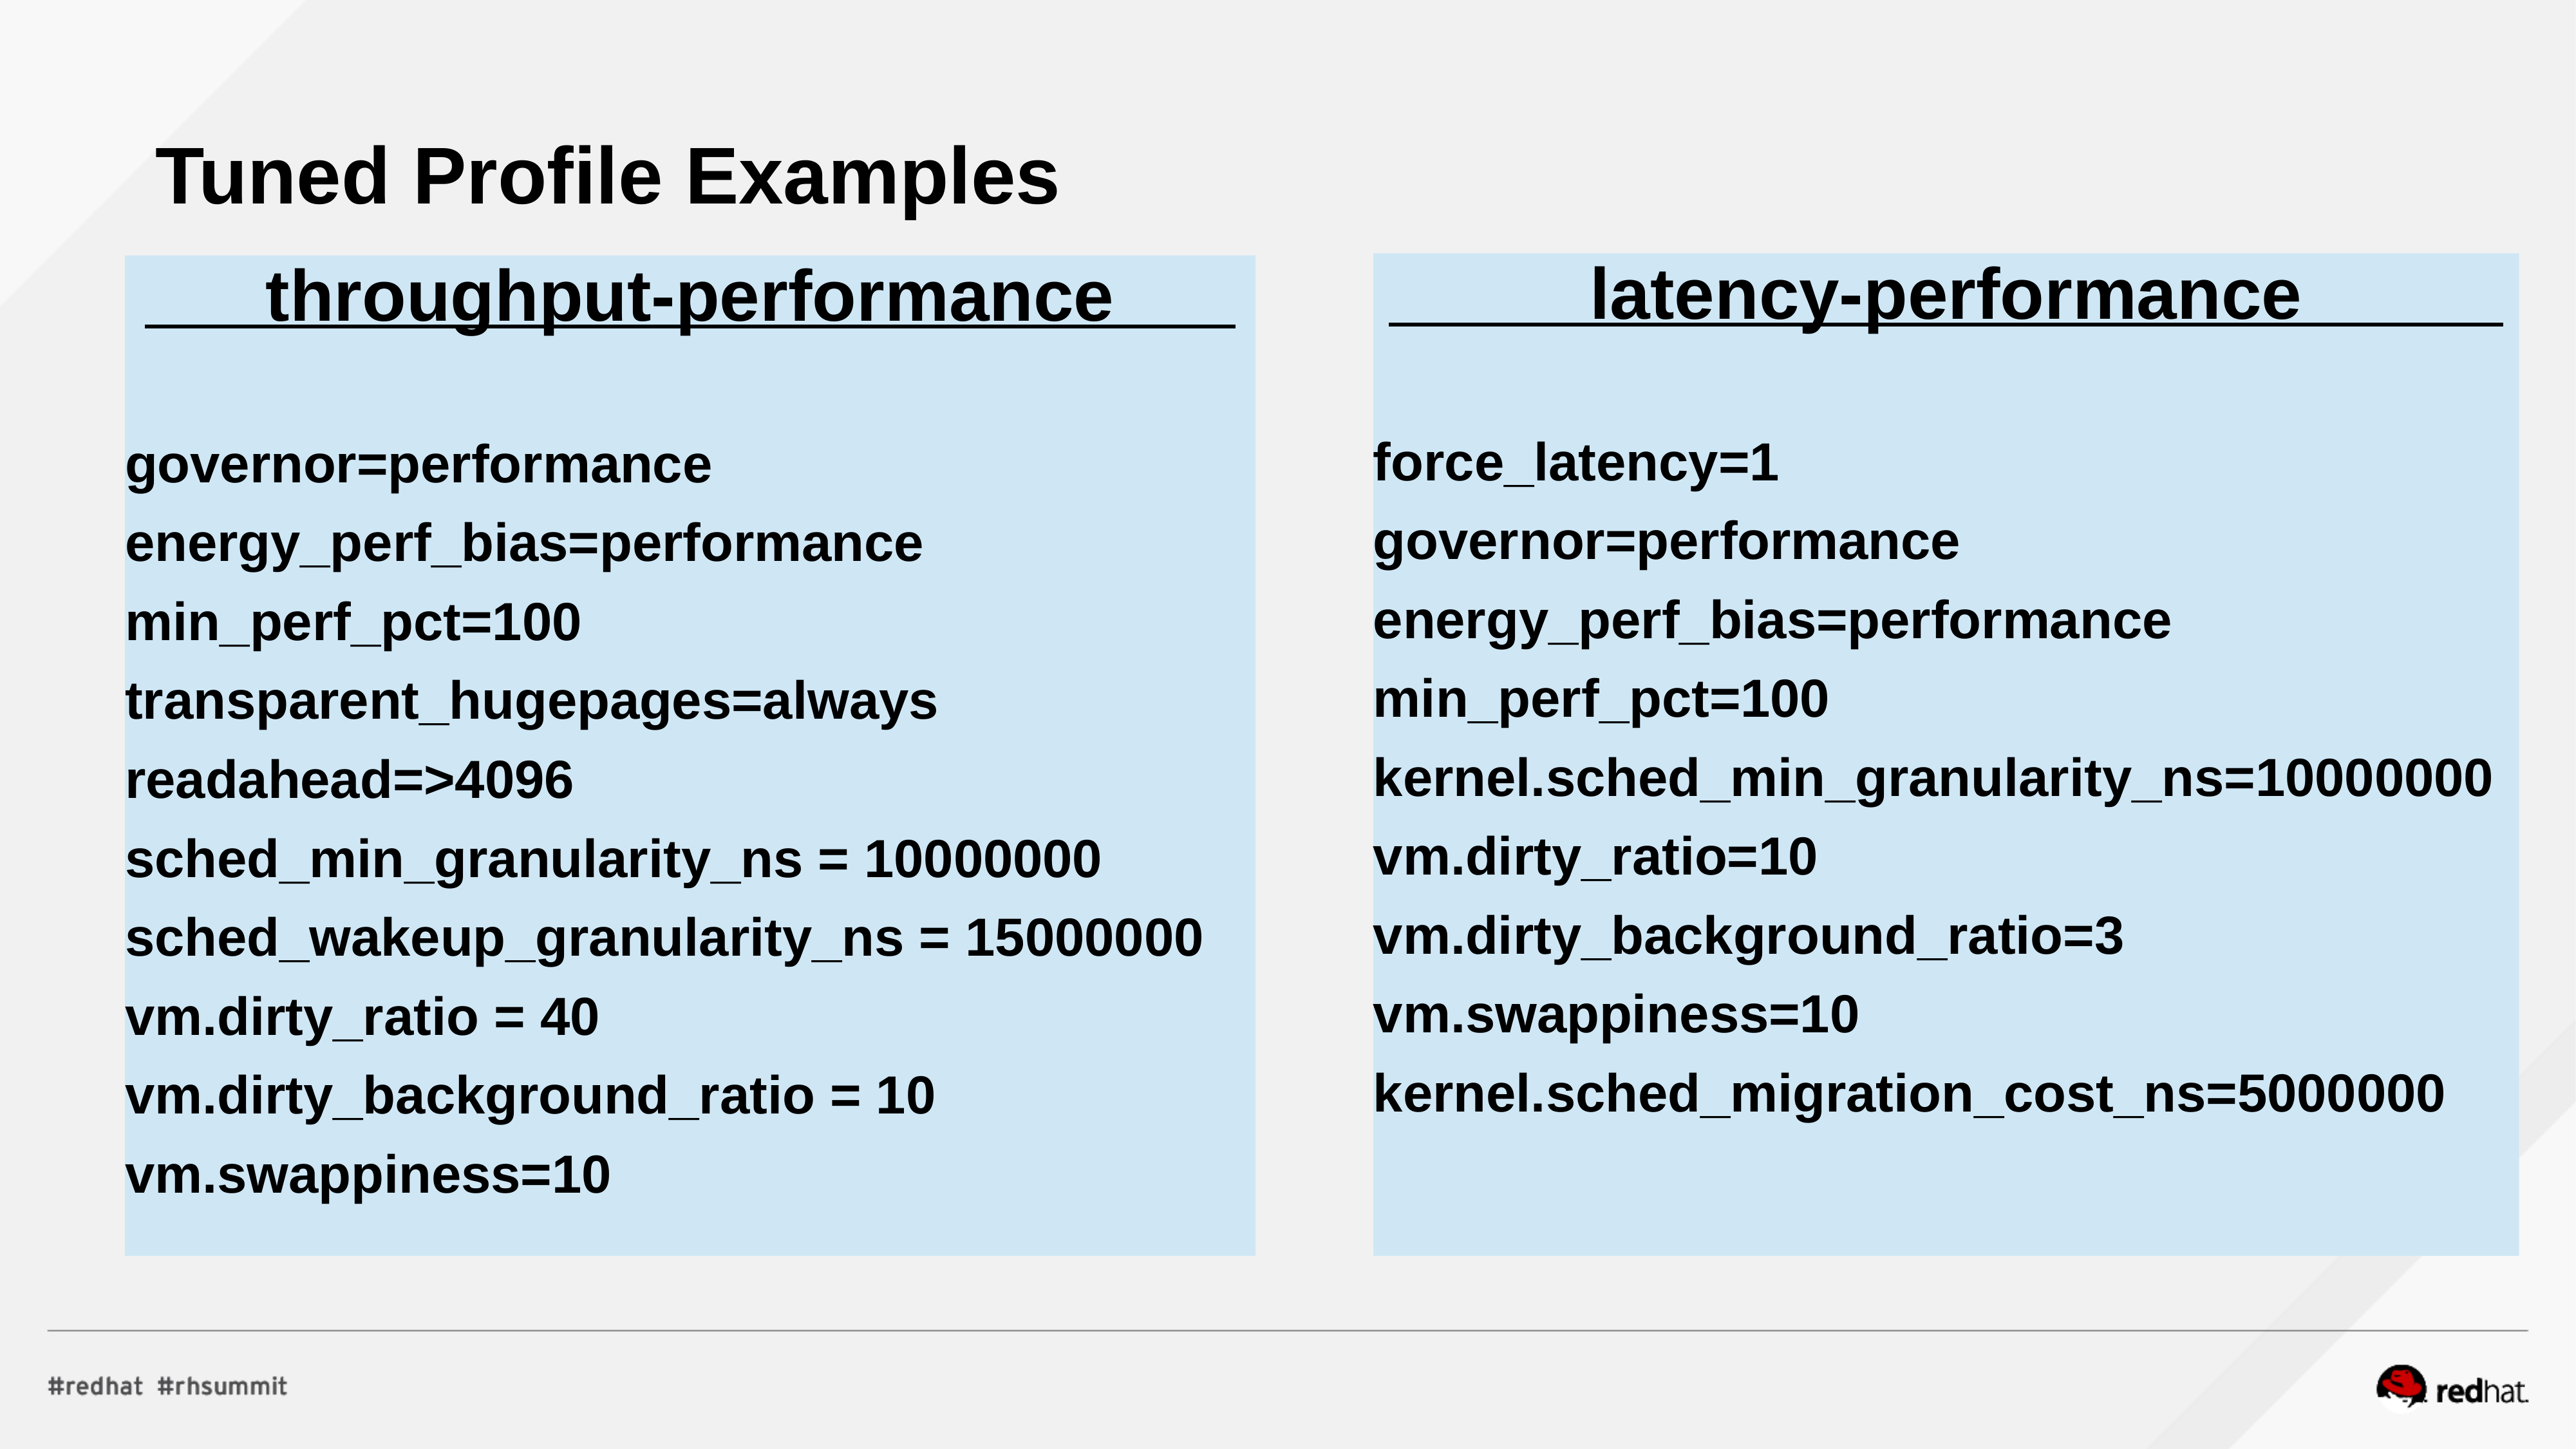

Tuned Profile Examples
 latency-performance
force_latency=1
governor=performance
energy_perf_bias=performance
min_perf_pct=100
kernel.sched_min_granularity_ns=10000000
vm.dirty_ratio=10
vm.dirty_background_ratio=3
vm.swappiness=10
kernel.sched_migration_cost_ns=5000000
# throughput-performance
governor=performance
energy_perf_bias=performance
min_perf_pct=100
transparent_hugepages=always
readahead=>4096
sched_min_granularity_ns = 10000000
sched_wakeup_granularity_ns = 15000000
vm.dirty_ratio = 40
vm.dirty_background_ratio = 10
vm.swappiness=10